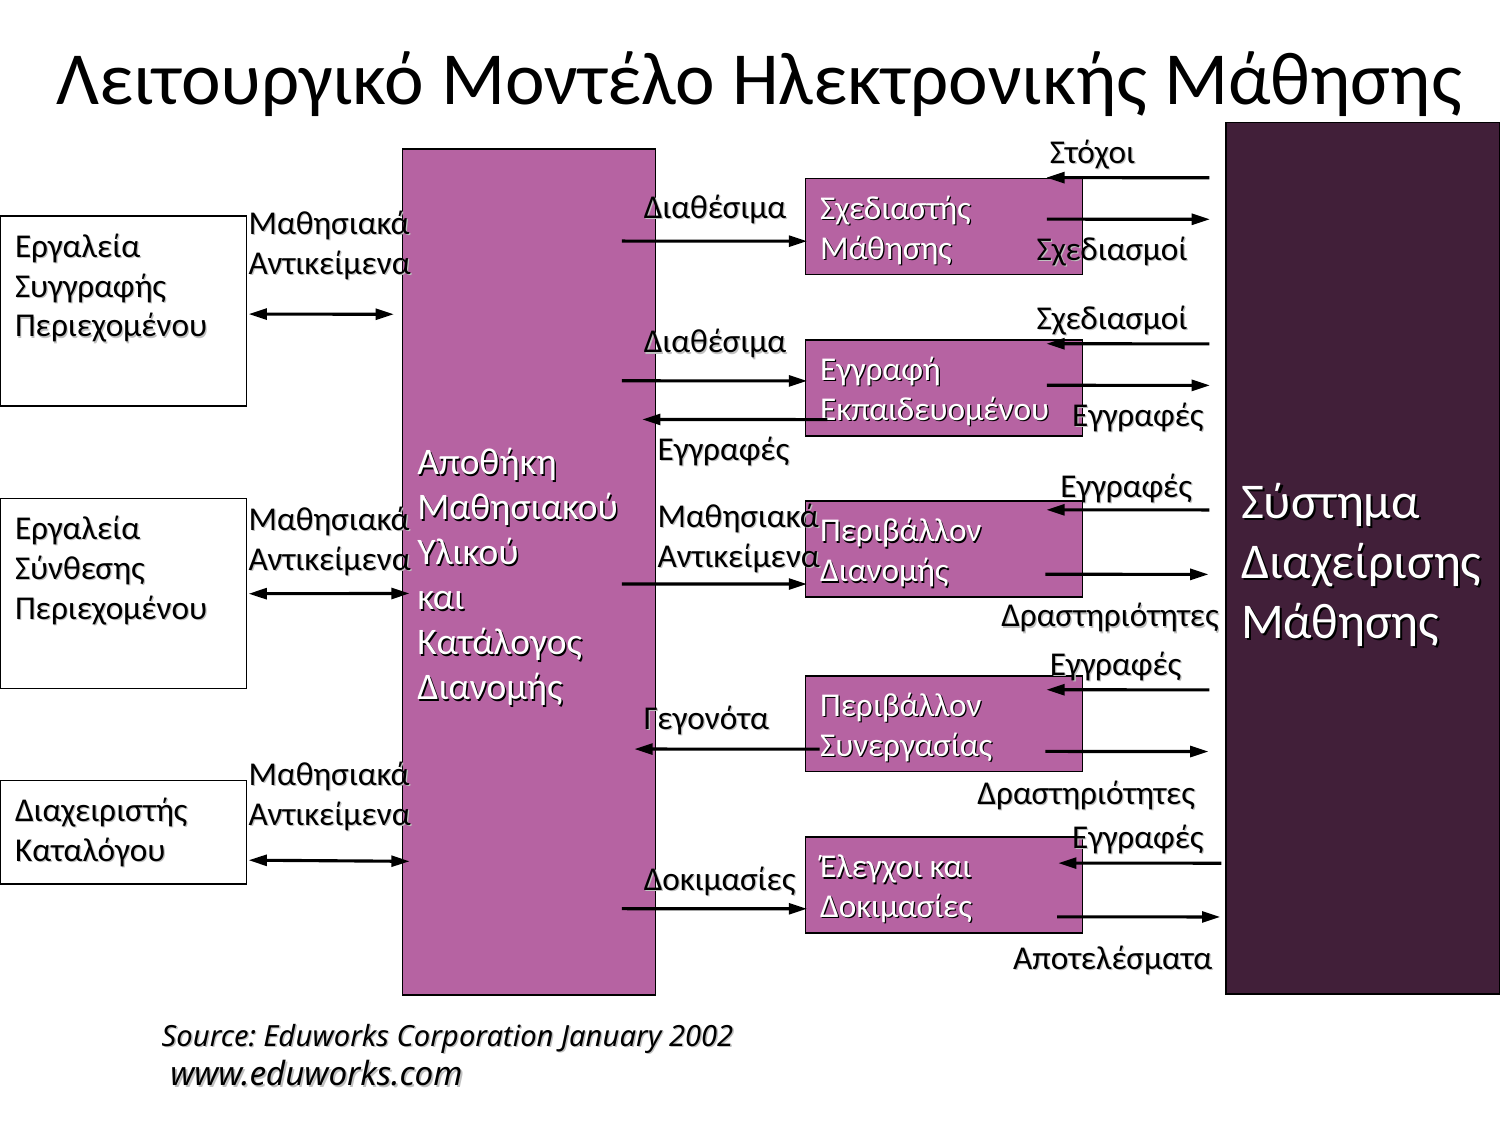

# Λειτουργικό Μοντέλο Ηλεκτρονικής Μάθησης
Στόχοι
Σύστημα
Διαχείρισης
Μάθησης
Σχεδιασμοί
Σχεδιασμοί
Εγγραφές
Εγγραφές
Εγγραφές
Εγγραφές
Δραστηριότητες
Δραστηριότητες
Αποτελέσματα
Αποθήκη
Μαθησιακού
Υλικού
και
Κατάλογος
Διανομής
Μαθησιακά
Αντικείμενα
Εργαλεία Συγγραφής Περιεχομένου
Μαθησιακά
Αντικείμενα
Εργαλεία Σύνθεσης Περιεχομένου
Μαθησιακά
Αντικείμενα
Διαχειριστής Καταλόγου
Διαθέσιμα
Διαθέσιμα
Εγγραφές
Μαθησιακά
Αντικείμενα
Γεγονότα
Δοκιμασίες
Σχεδιαστής Μάθησης
Εγγραφή Εκπαιδευομένου
Περιβάλλον Διανομής
Περιβάλλον Συνεργασίας
Έλεγχοι και Δοκιμασίες
Source: Eduworks Corporation January 2002
 www.eduworks.com